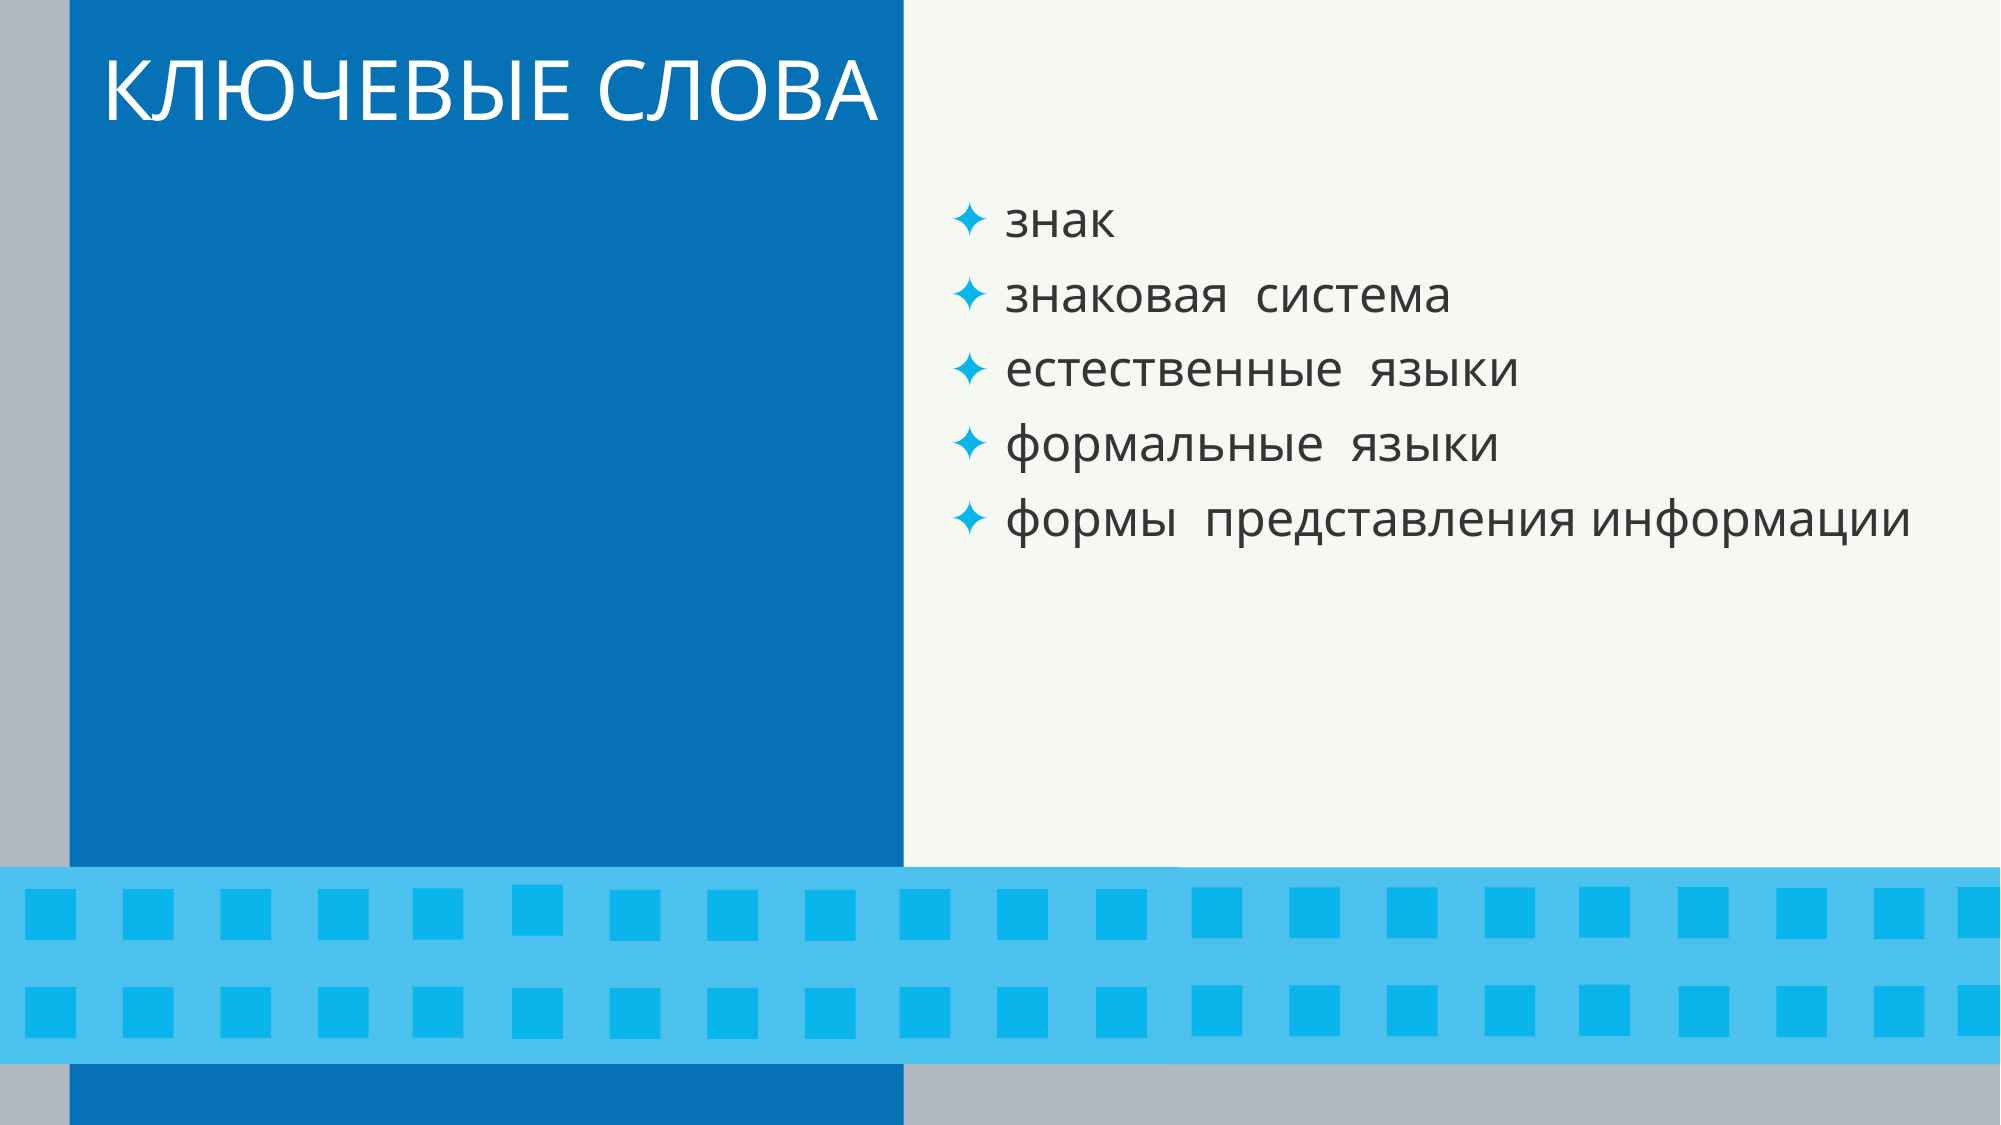

# КЛЮЧЕВЫЕ СЛОВА
знак
знаковая система
естественные языки
формальные языки
формы представления информации